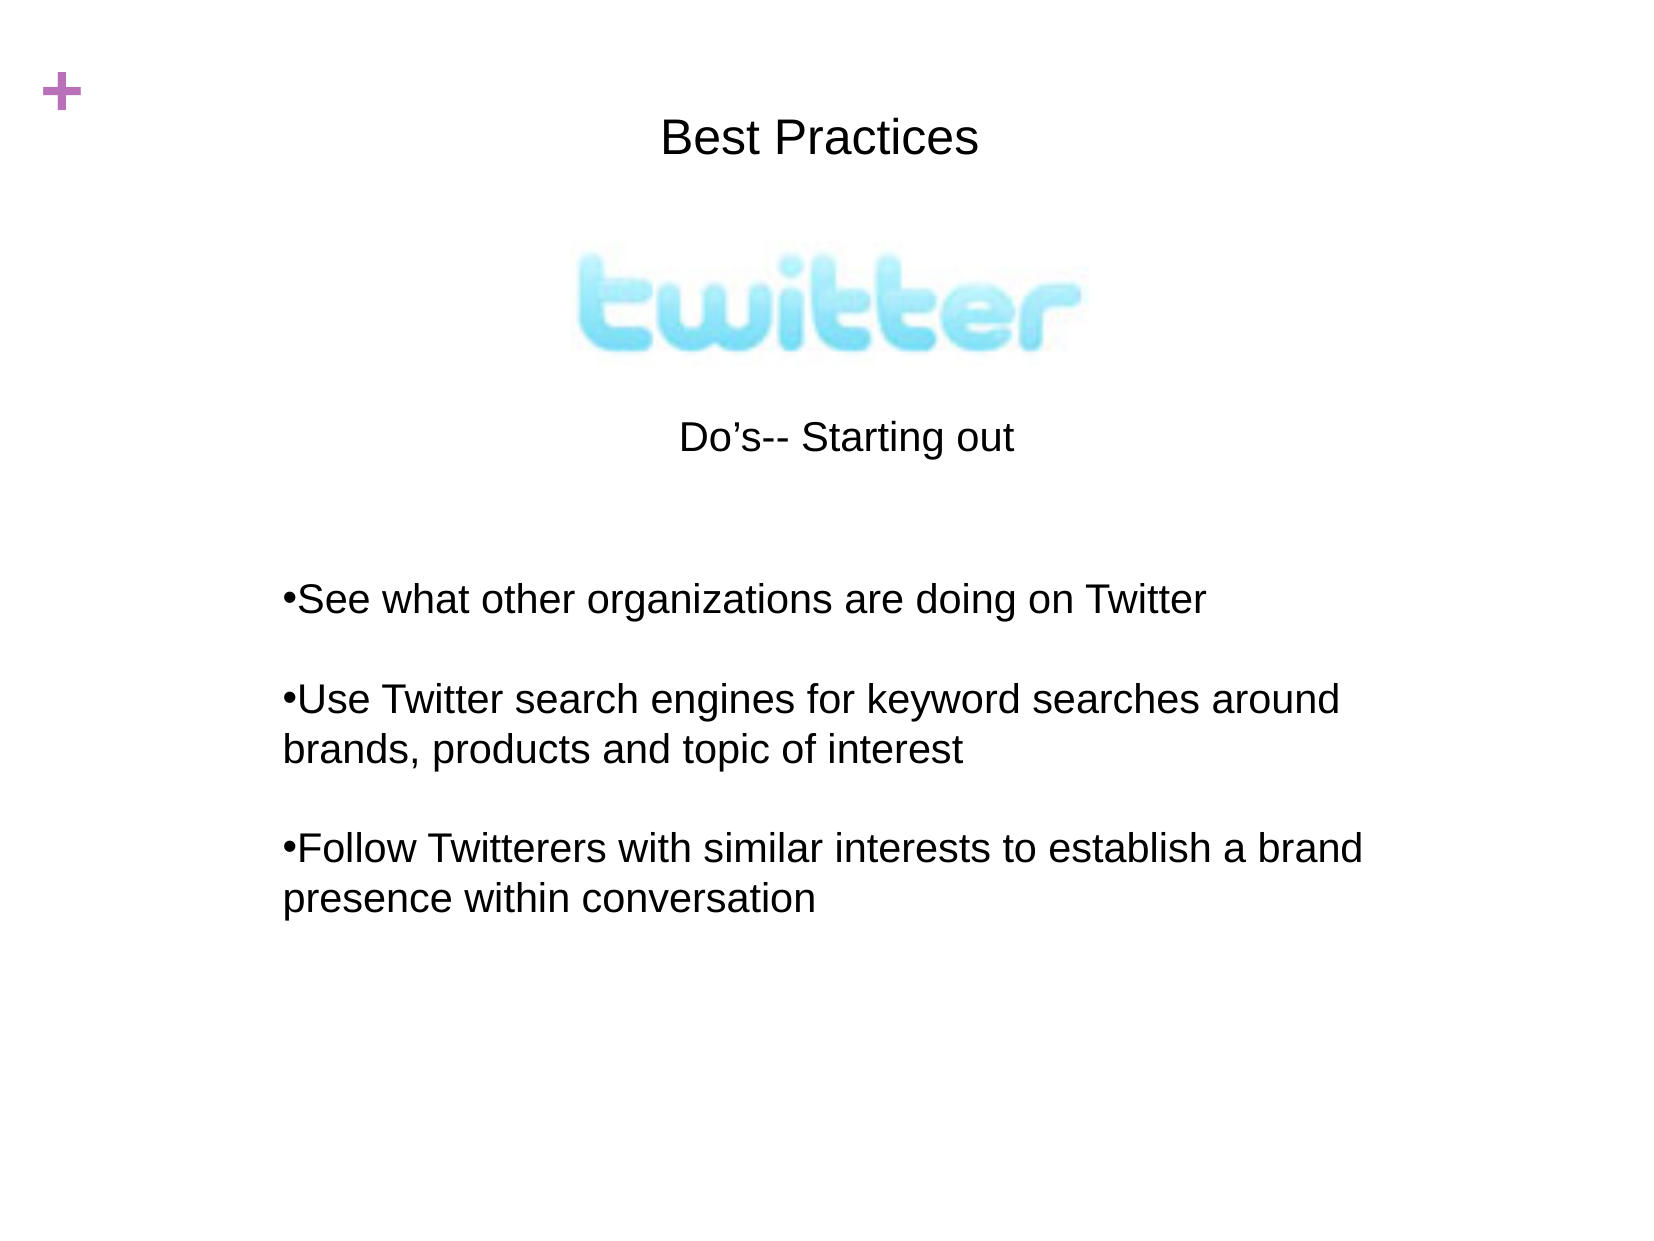

Best Practices
Do’s-- Starting out
See what other organizations are doing on Twitter
Use Twitter search engines for keyword searches around
brands, products and topic of interest
Follow Twitterers with similar interests to establish a brand
presence within conversation